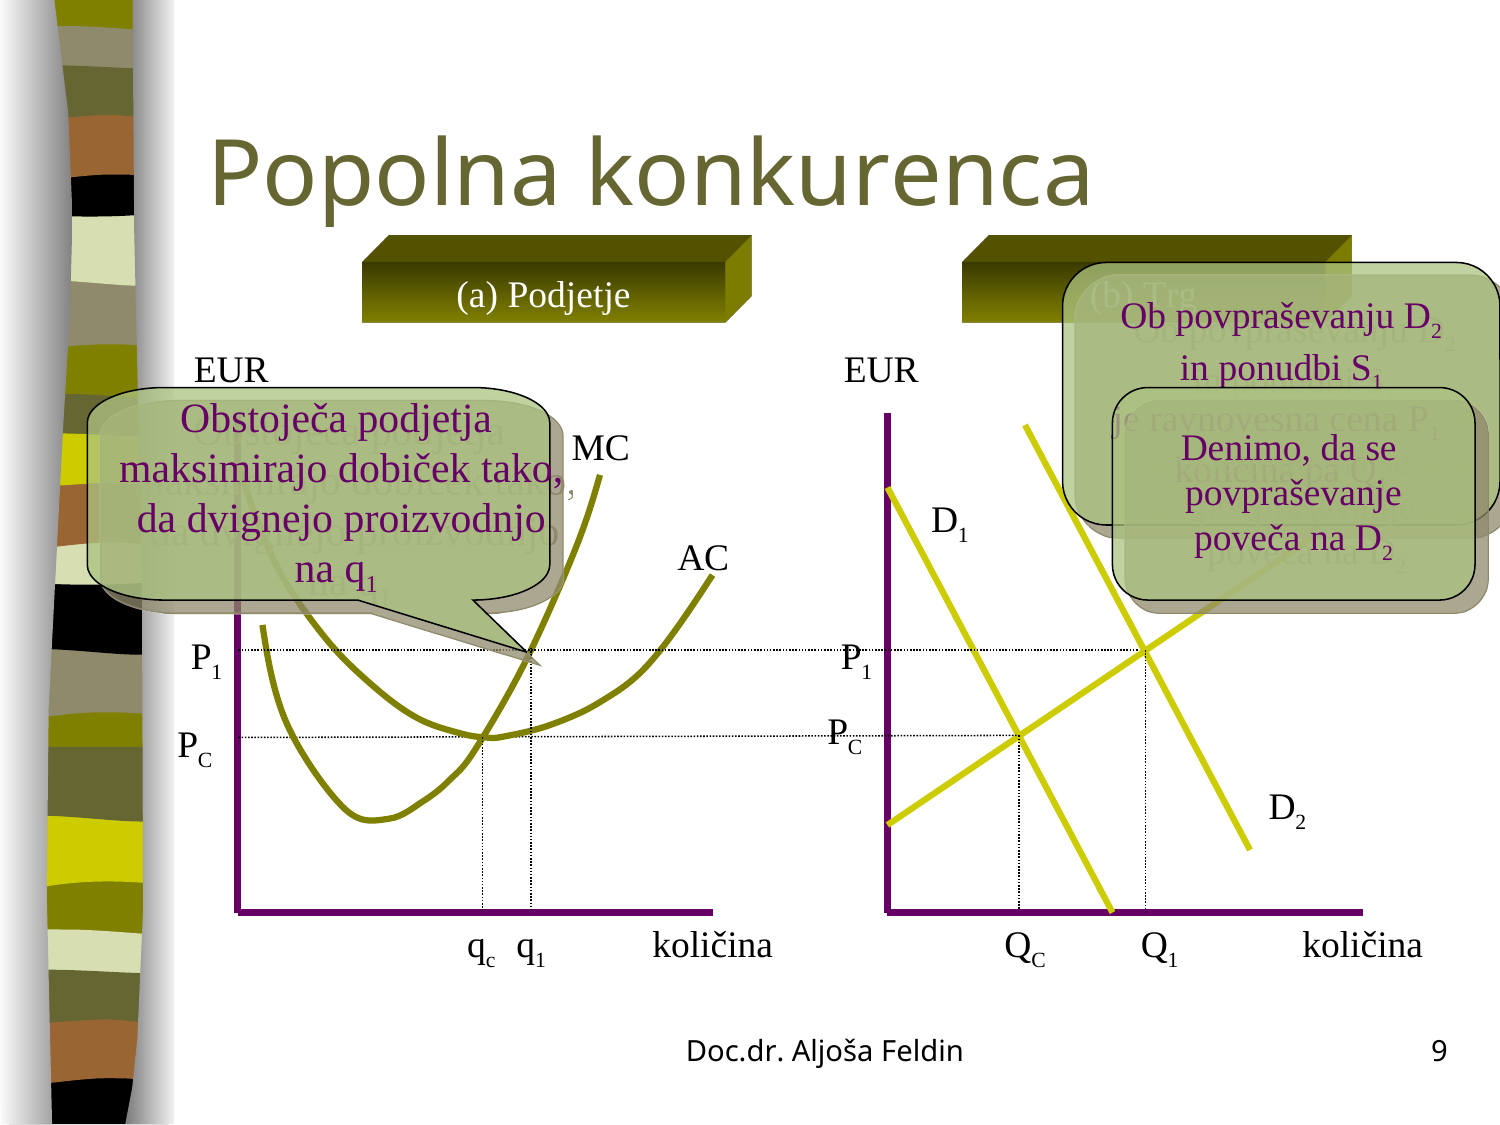

# Popolna konkurenca
(a) Podjetje
(b) Trg
Ob povpraševanju D2
in ponudbi S1
je ravnovesna cena P1
količina pa Q1
EUR
EUR
Obstoječa podjetja
maksimirajo dobiček tako,
da dvignejo proizvodnjo
na q1
Denimo, da se
povpraševanje
poveča na D2
MC
S1
D1
AC
P1
P1
PC
PC
D2
qc
q1
količina
QC
Q1
količina
Doc.dr. Aljoša Feldin